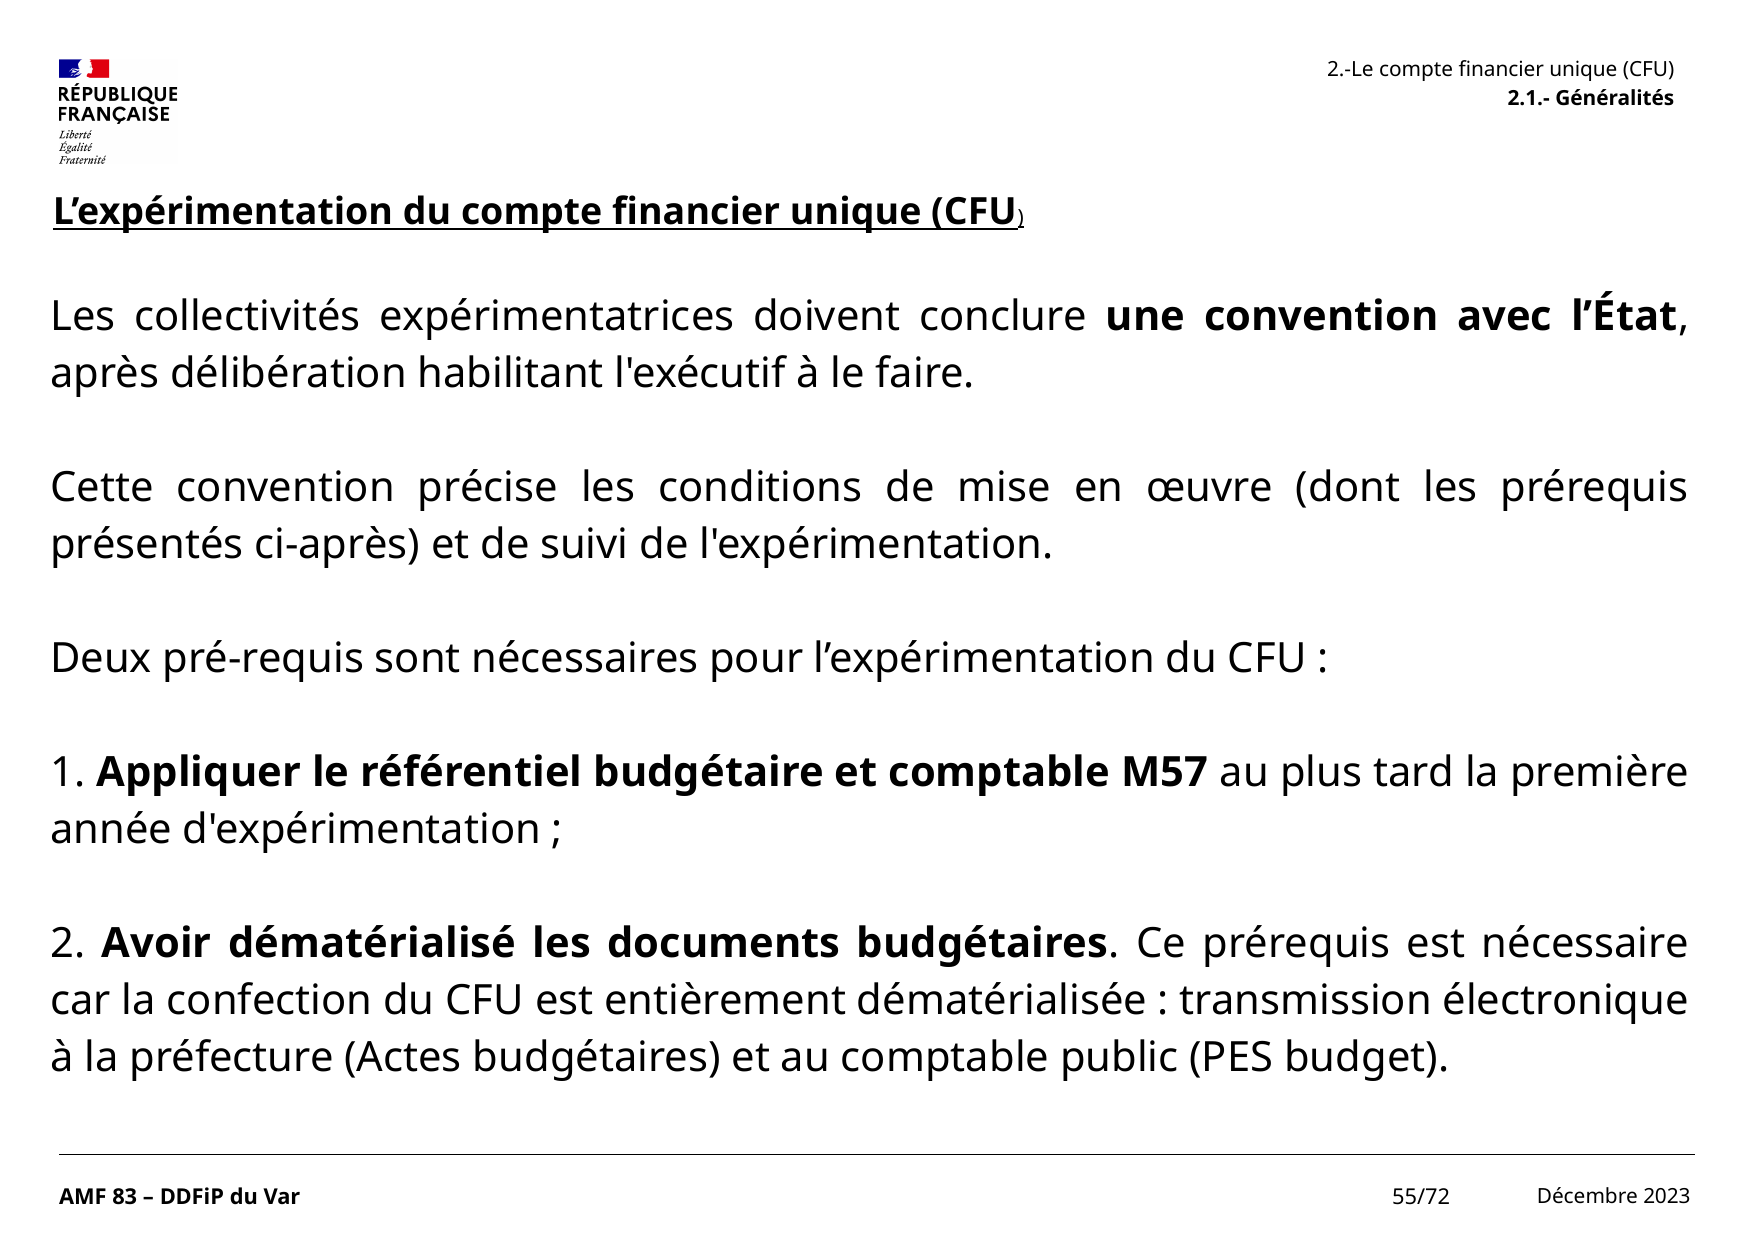

2.-Le compte financier unique (CFU)
2.1.- Généralités
# Les collectivités expérimentatrices doivent conclure une convention avec l’État, après délibération habilitant l'exécutif à le faire.
Cette convention précise les conditions de mise en œuvre (dont les prérequis présentés ci-après) et de suivi de l'expérimentation.
Deux pré-requis sont nécessaires pour l’expérimentation du CFU :
1. Appliquer le référentiel budgétaire et comptable M57 au plus tard la première année d'expérimentation ;
2. Avoir dématérialisé les documents budgétaires. Ce prérequis est nécessaire car la confection du CFU est entièrement dématérialisée : transmission électronique à la préfecture (Actes budgétaires) et au comptable public (PES budget).
L’expérimentation du compte financier unique (CFU)